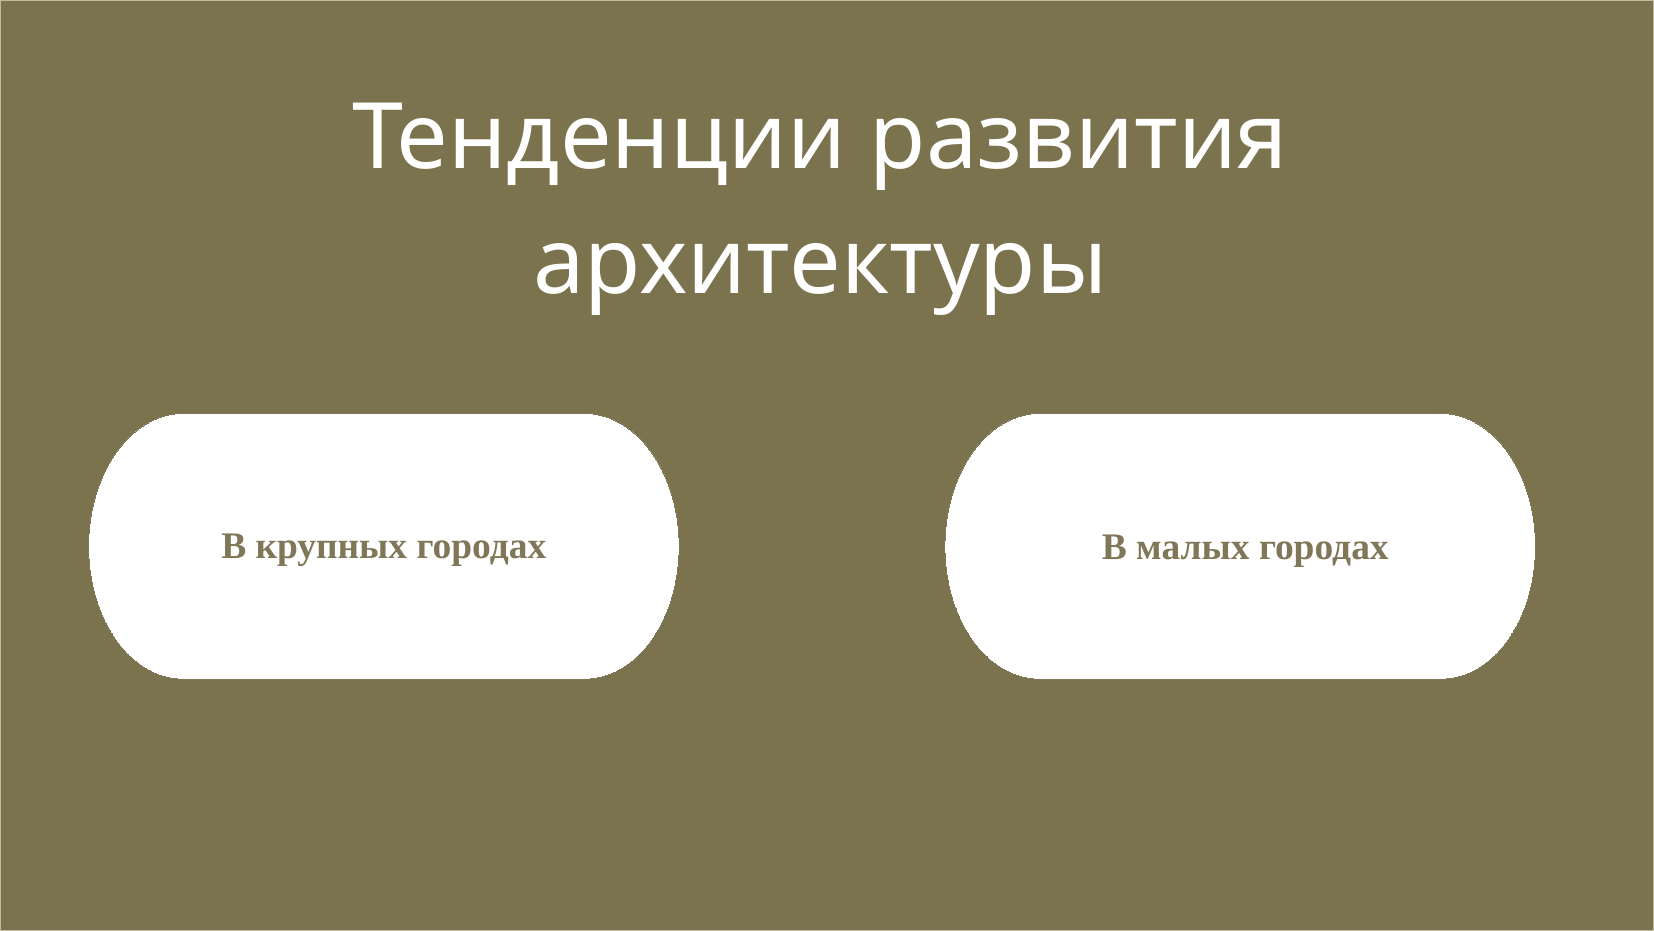

# Тенденции развития архитектуры
В крупных городах
 В малых городах